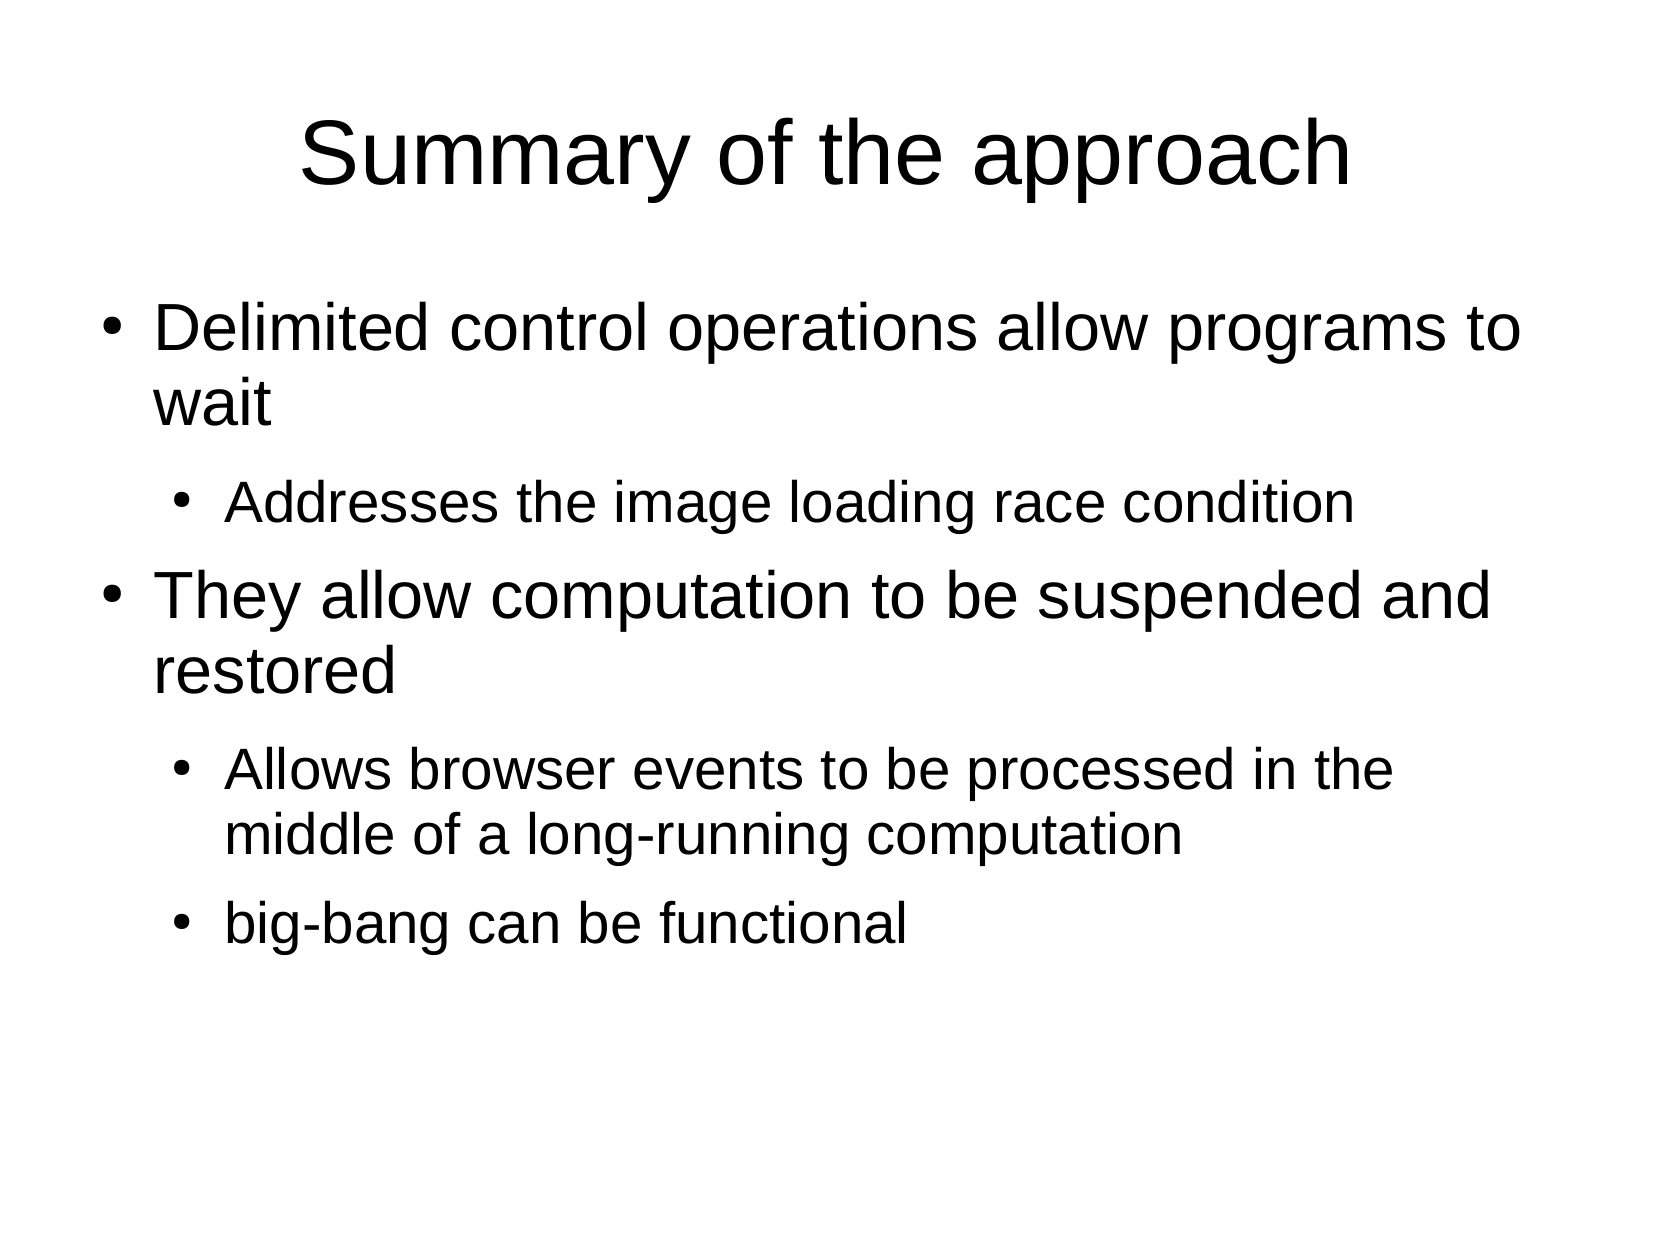

# Summary of the approach
Delimited control operations allow programs to wait
Addresses the image loading race condition
They allow computation to be suspended and restored
Allows browser events to be processed in the middle of a long-running computation
big-bang can be functional